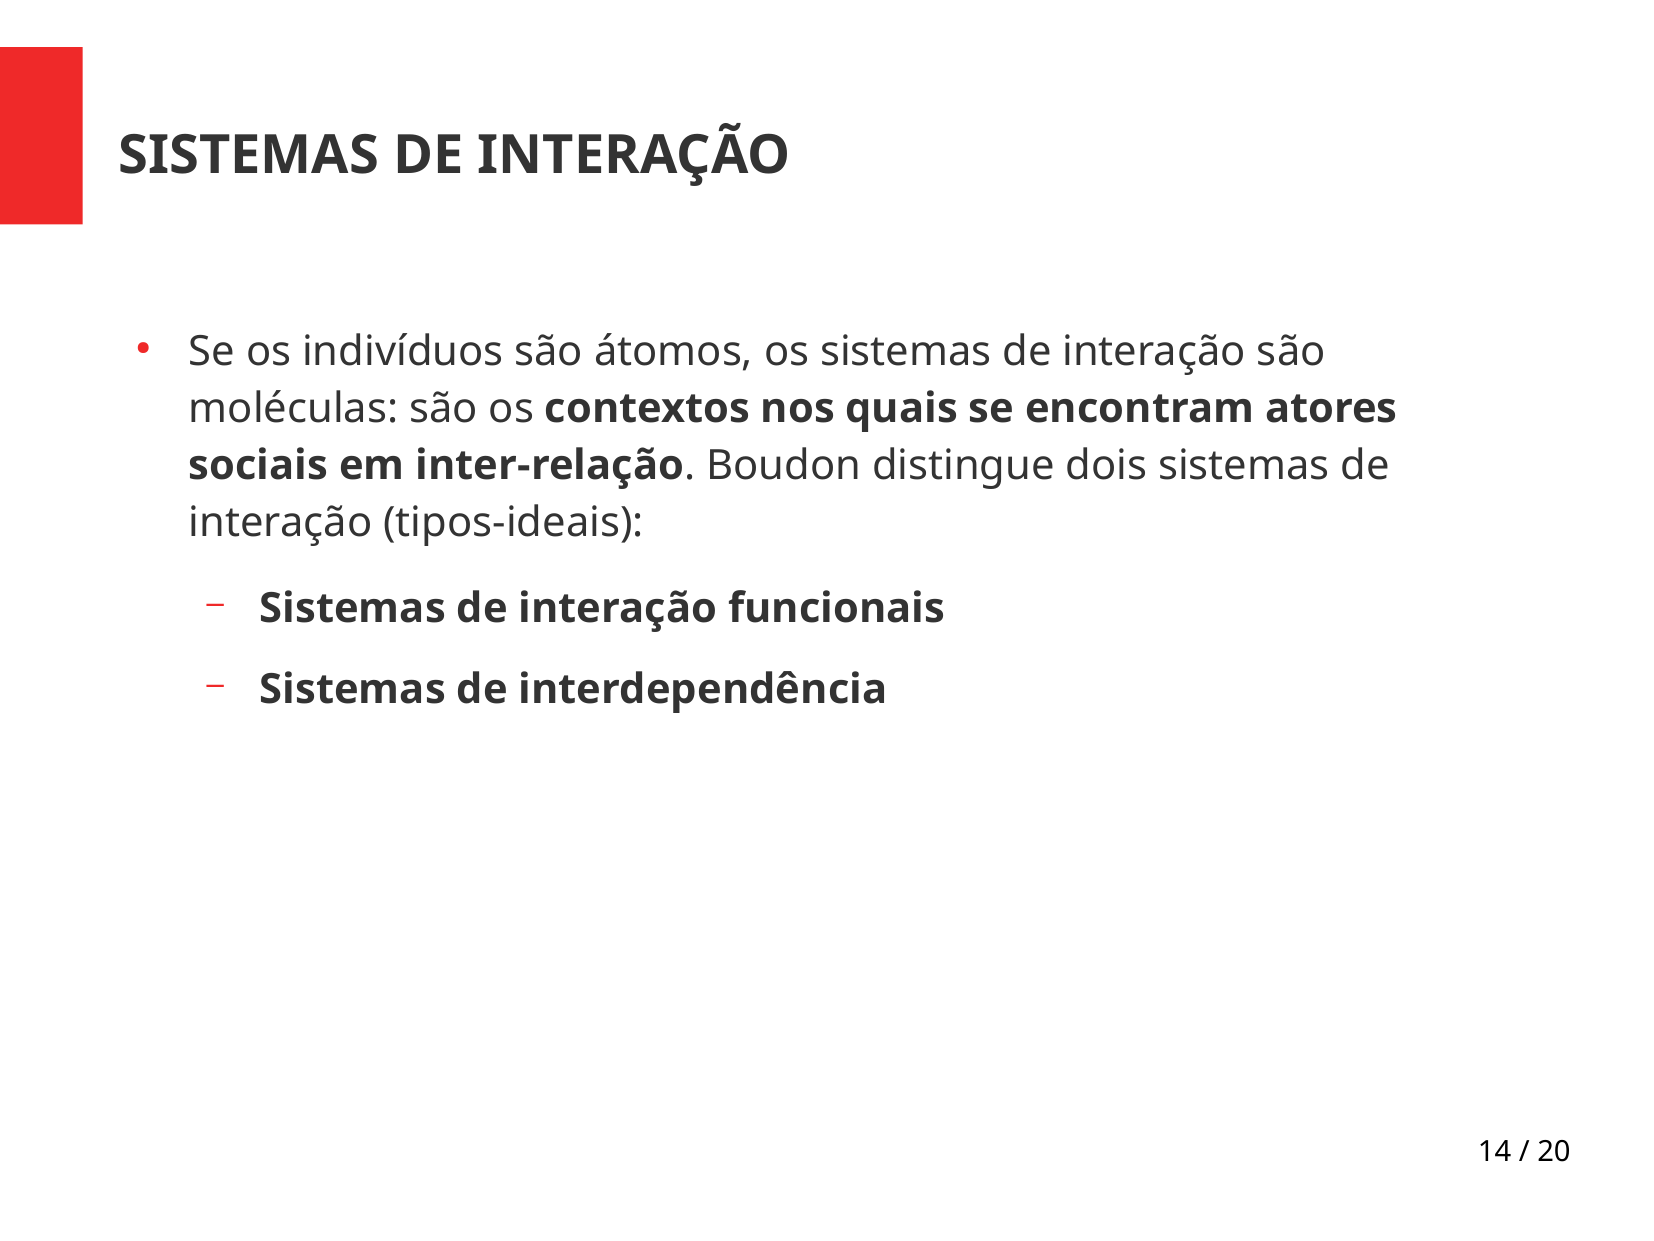

# SISTEMAS DE INTERAÇÃO
Se os indivíduos são átomos, os sistemas de interação são moléculas: são os contextos nos quais se encontram atores sociais em inter-relação. Boudon distingue dois sistemas de interação (tipos-ideais):
Sistemas de interação funcionais
Sistemas de interdependência
14